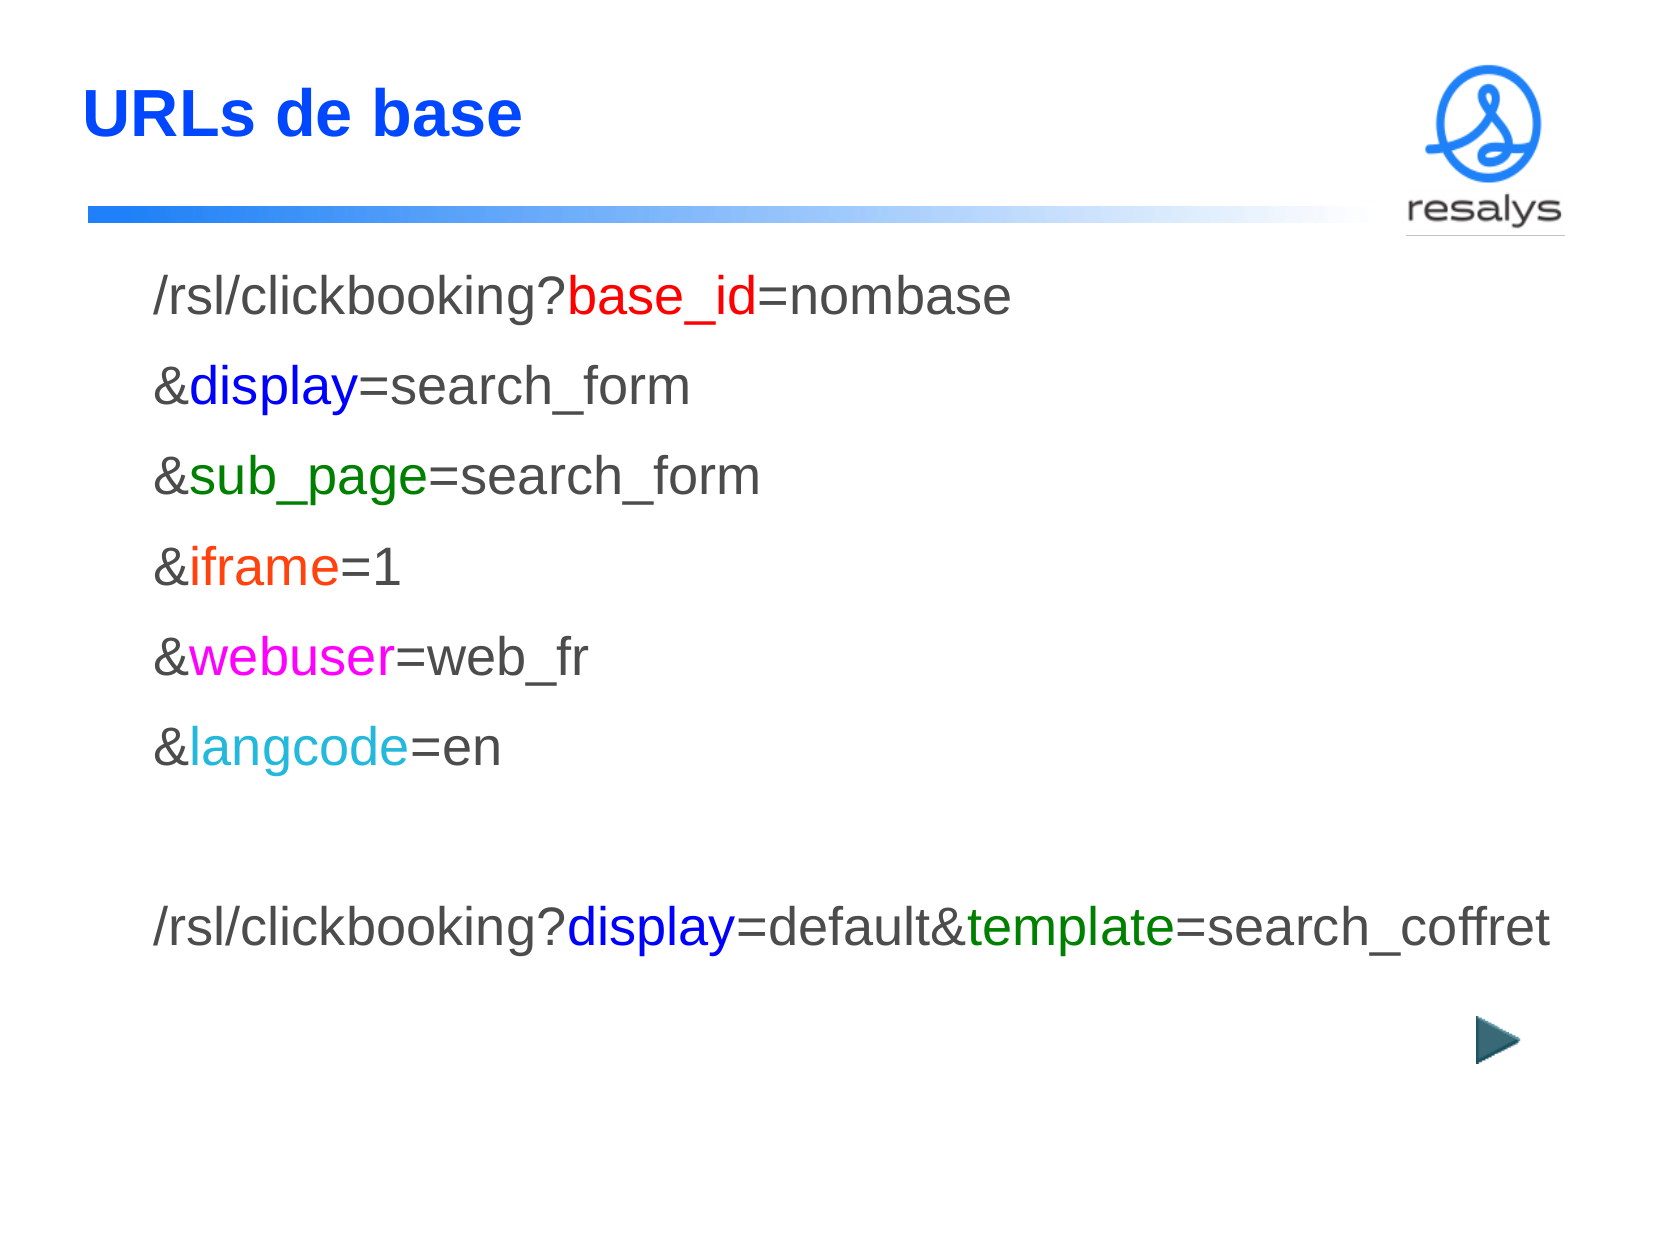

# URLs de base
/rsl/clickbooking?base_id=nombase
&display=search_form
&sub_page=search_form
&iframe=1
&webuser=web_fr
&langcode=en
/rsl/clickbooking?display=default&template=search_coffret